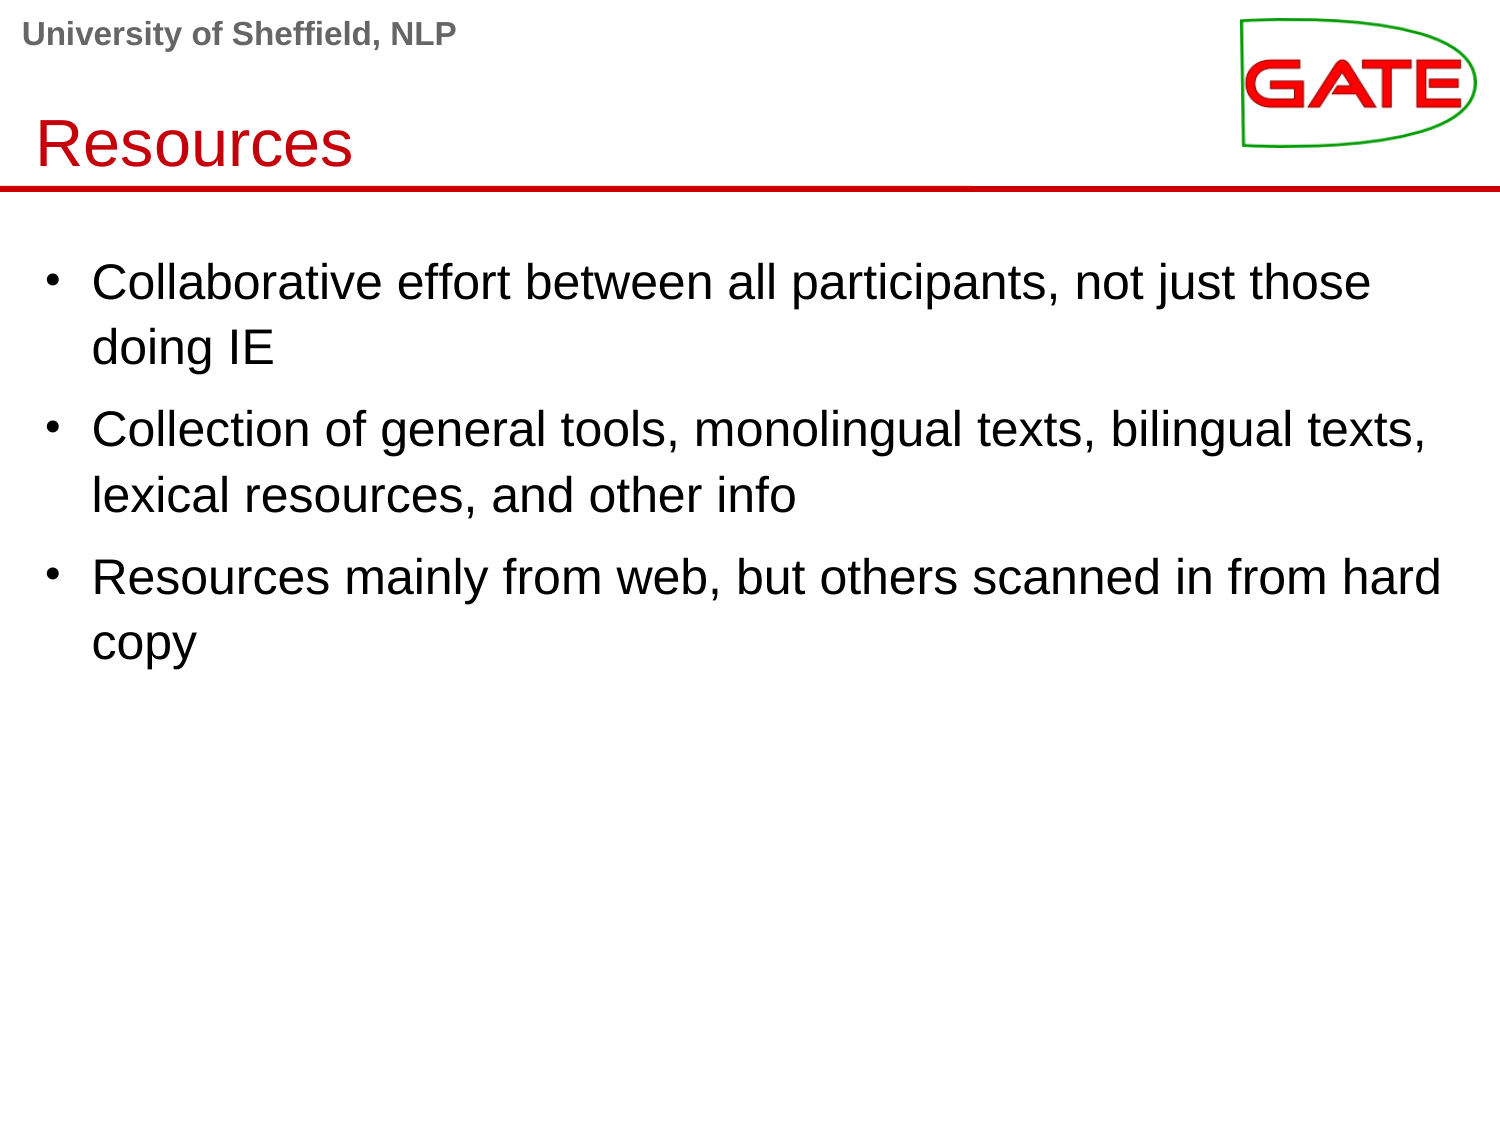

# Resources
Collaborative effort between all participants, not just those doing IE
Collection of general tools, monolingual texts, bilingual texts, lexical resources, and other info
Resources mainly from web, but others scanned in from hard copy